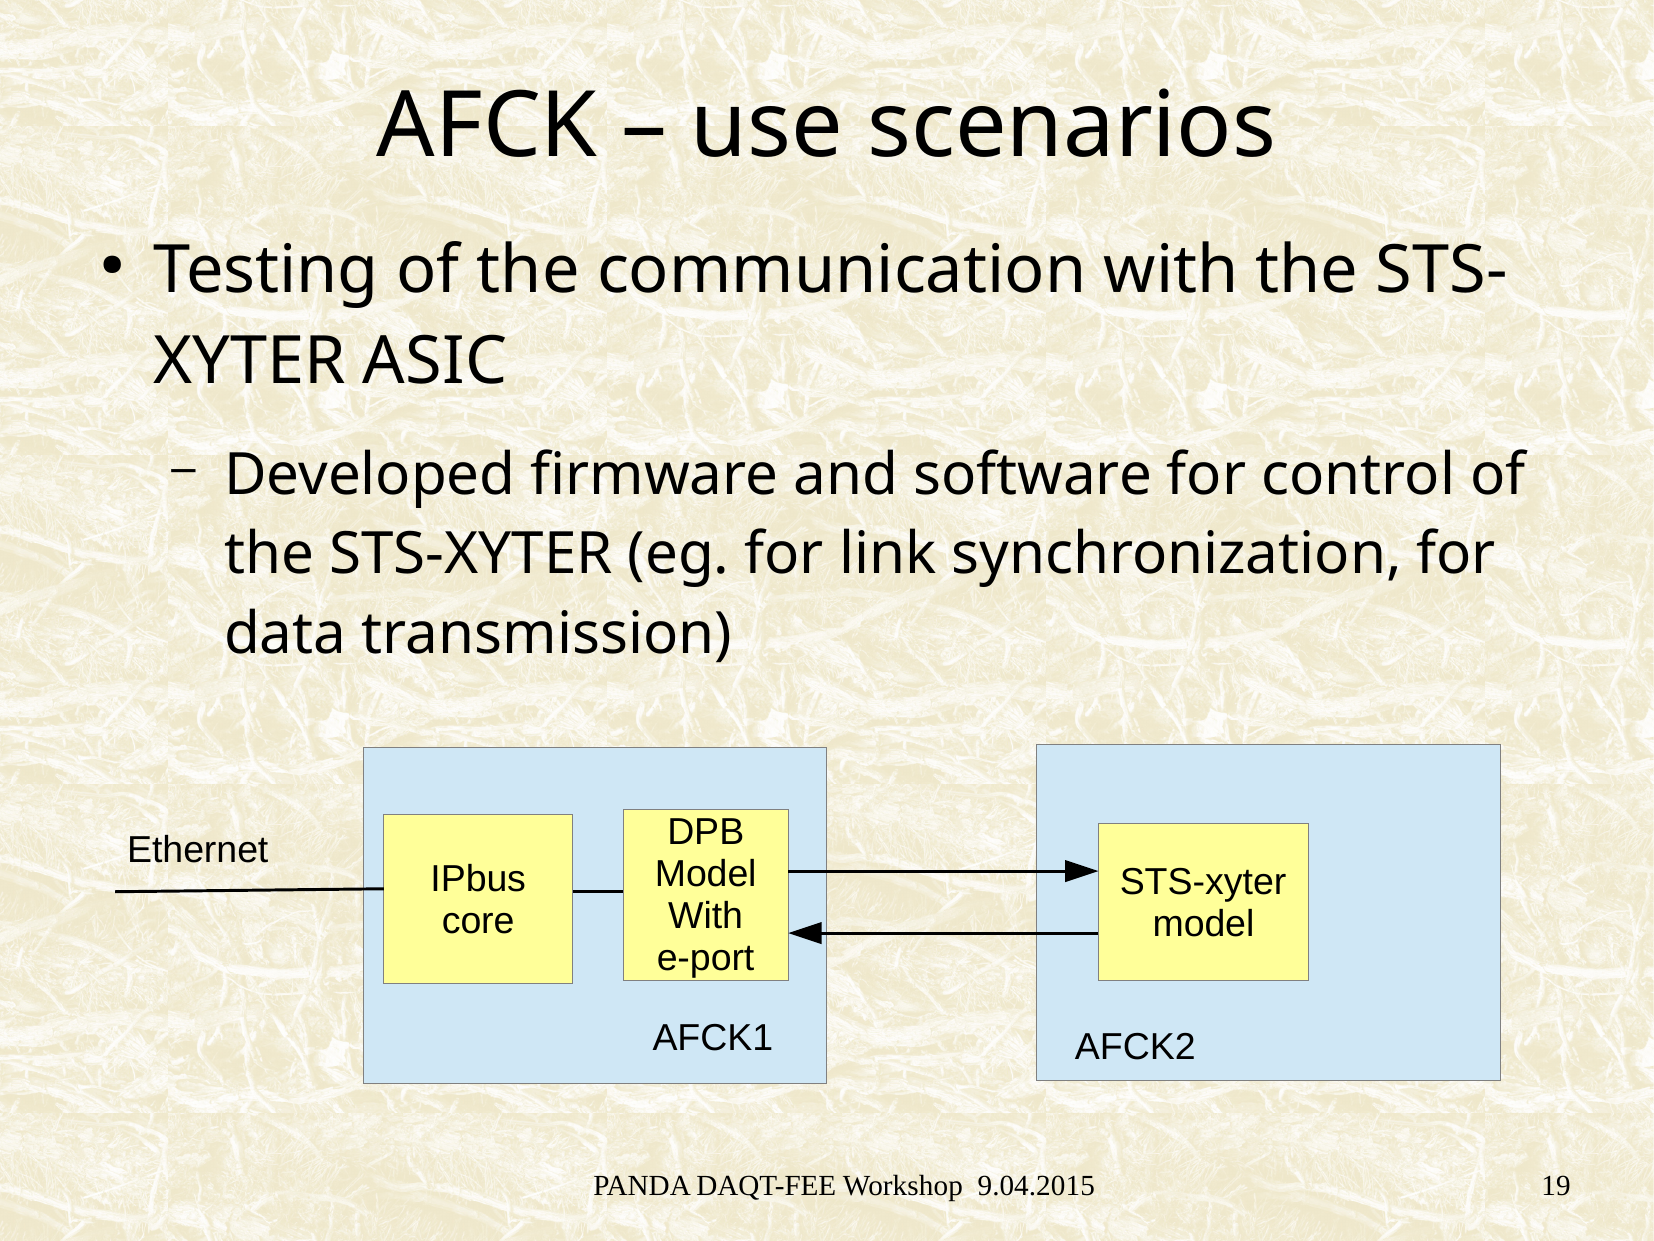

# AFCK – use scenarios
Testing of the communication with the STS-XYTER ASIC
Developed firmware and software for control of the STS-XYTER (eg. for link synchronization, for data transmission)
DPB
Model
With
e-port
IPbus
core
Ethernet
STS-xyter
model
AFCK1
AFCK2
PANDA DAQT-FEE Workshop 9.04.2015
19